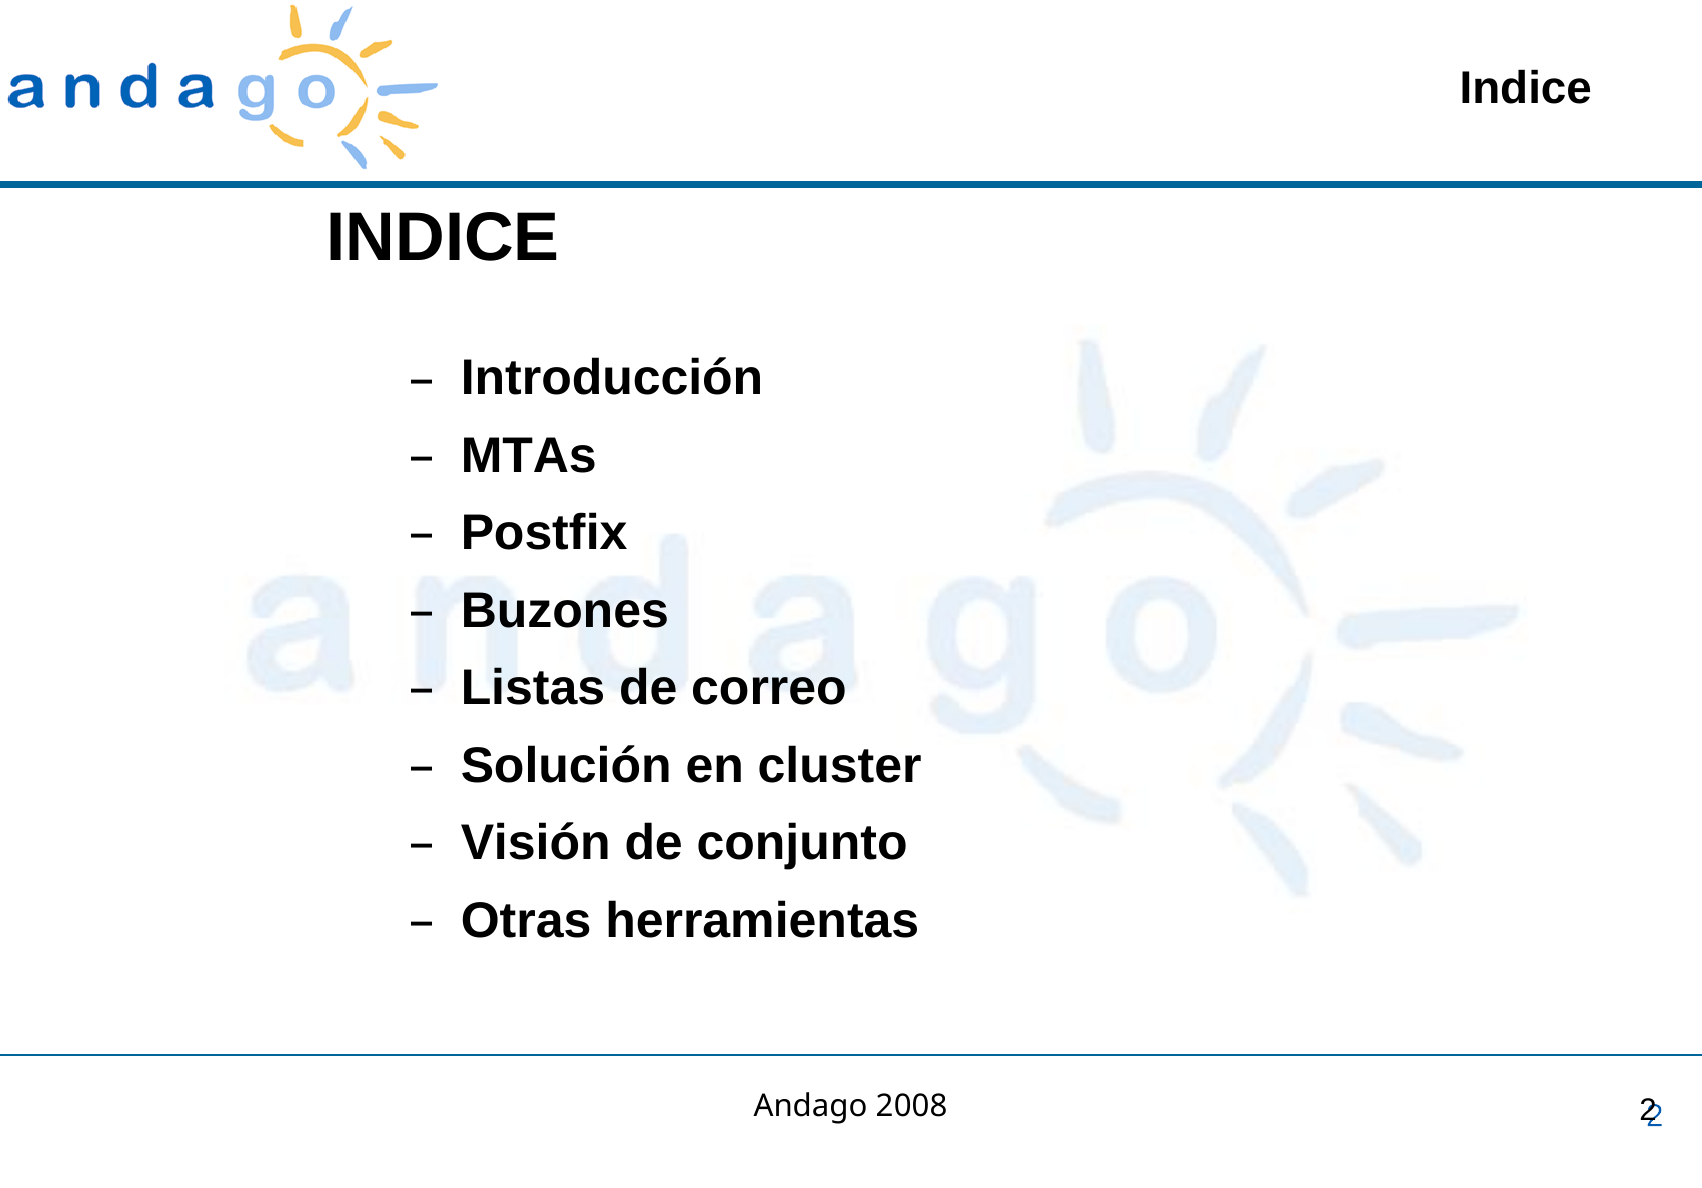

# Indice
INDICE
Introducción
MTAs
Postfix
Buzones
Listas de correo
Solución en cluster
Visión de conjunto
Otras herramientas